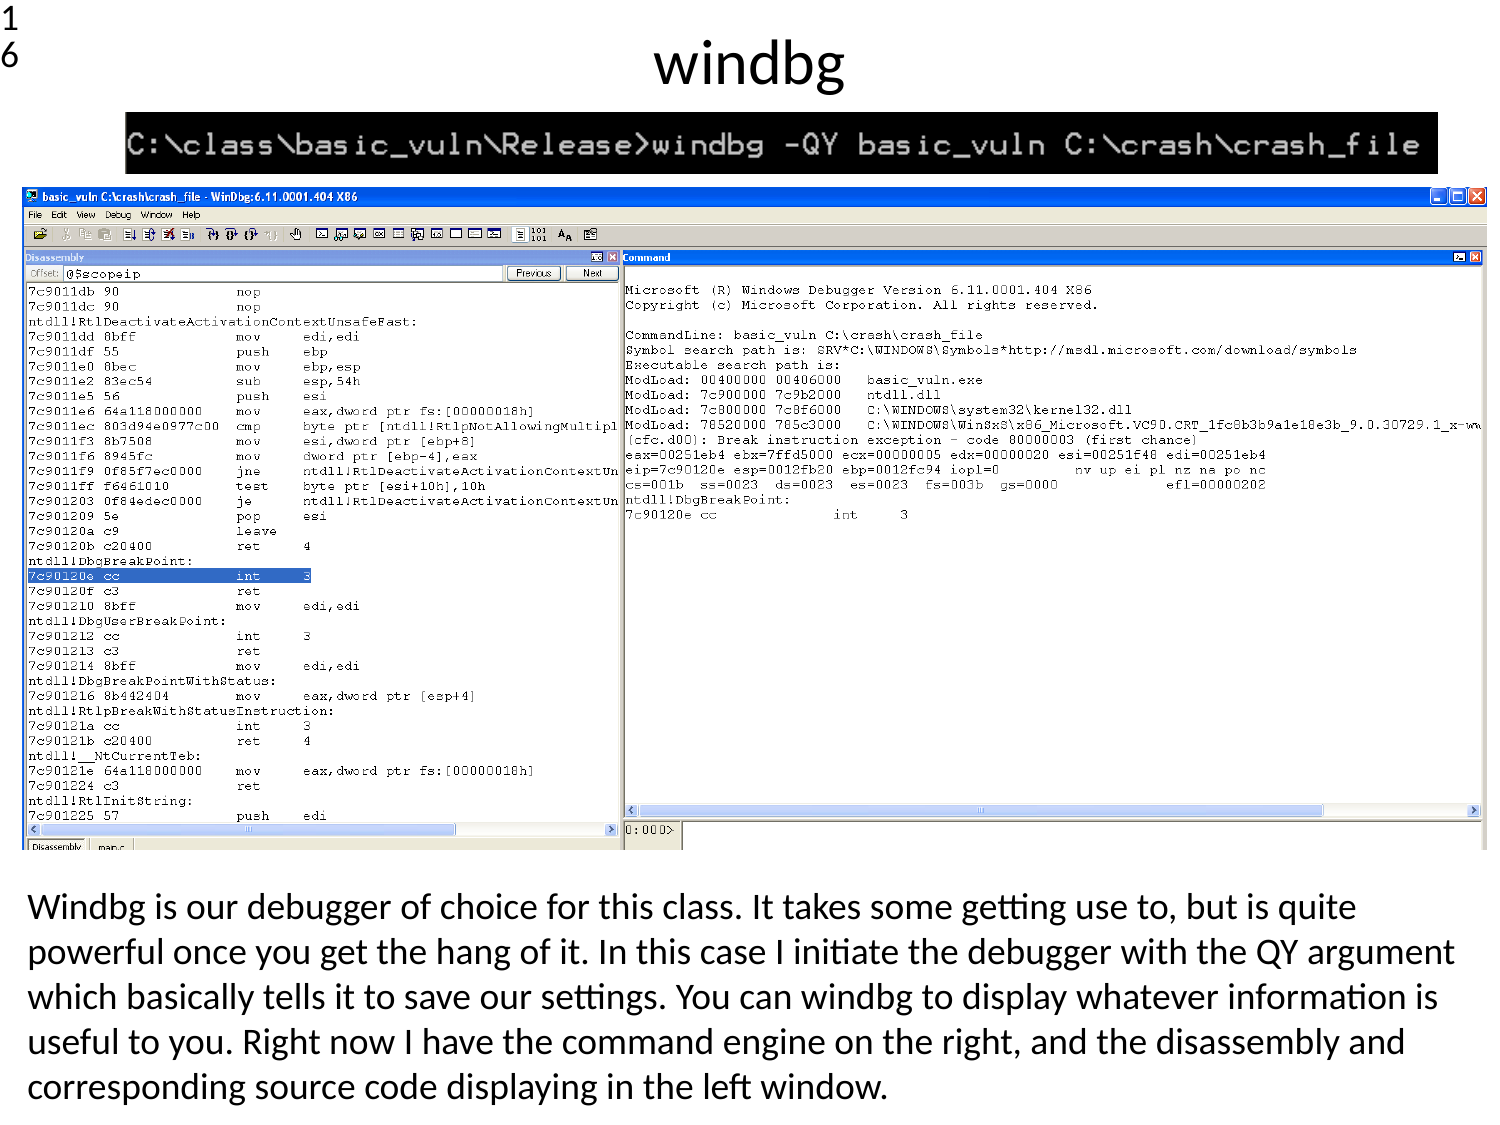

# windbg
Windbg is our debugger of choice for this class. It takes some getting use to, but is quite powerful once you get the hang of it. In this case I initiate the debugger with the QY argument which basically tells it to save our settings. You can windbg to display whatever information is useful to you. Right now I have the command engine on the right, and the disassembly and corresponding source code displaying in the left window.